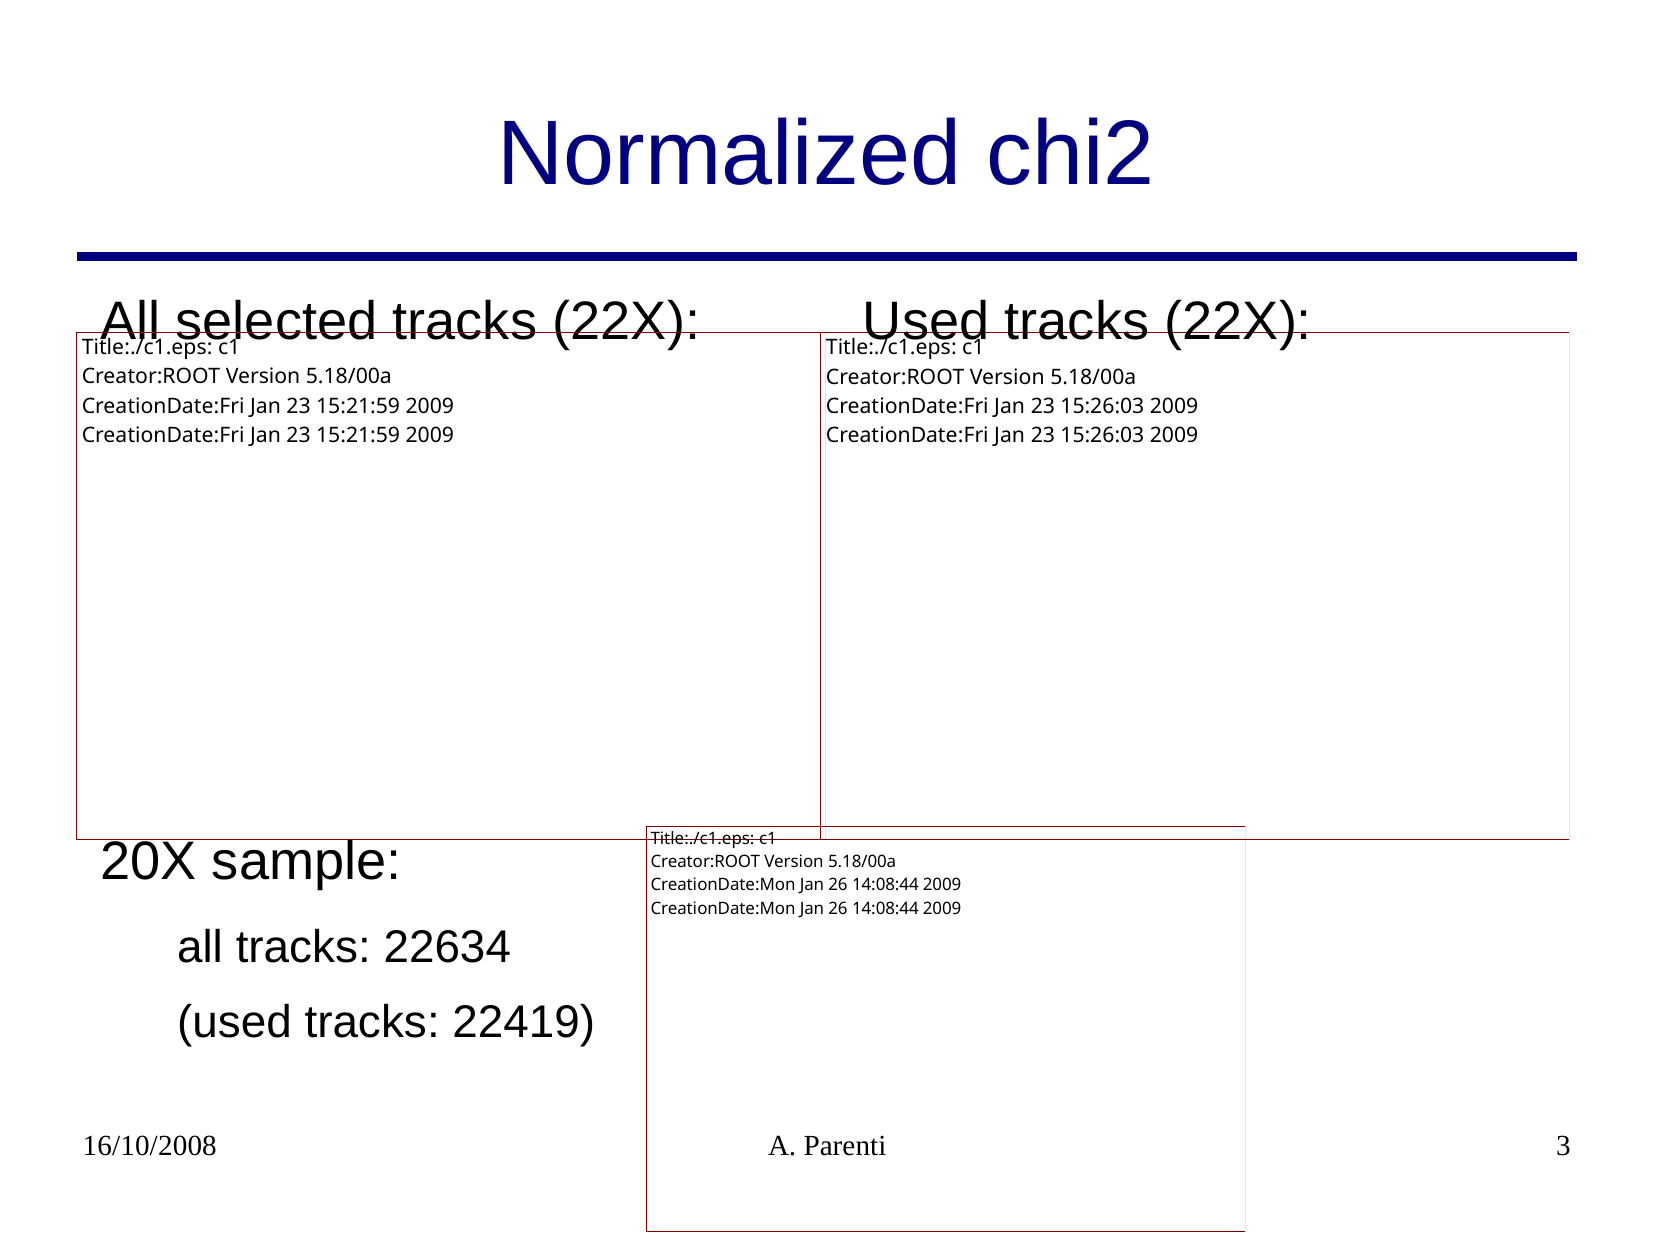

# Normalized chi2
All selected tracks (22X):
20X sample:
all tracks: 22634
(used tracks: 22419)
Used tracks (22X):
3